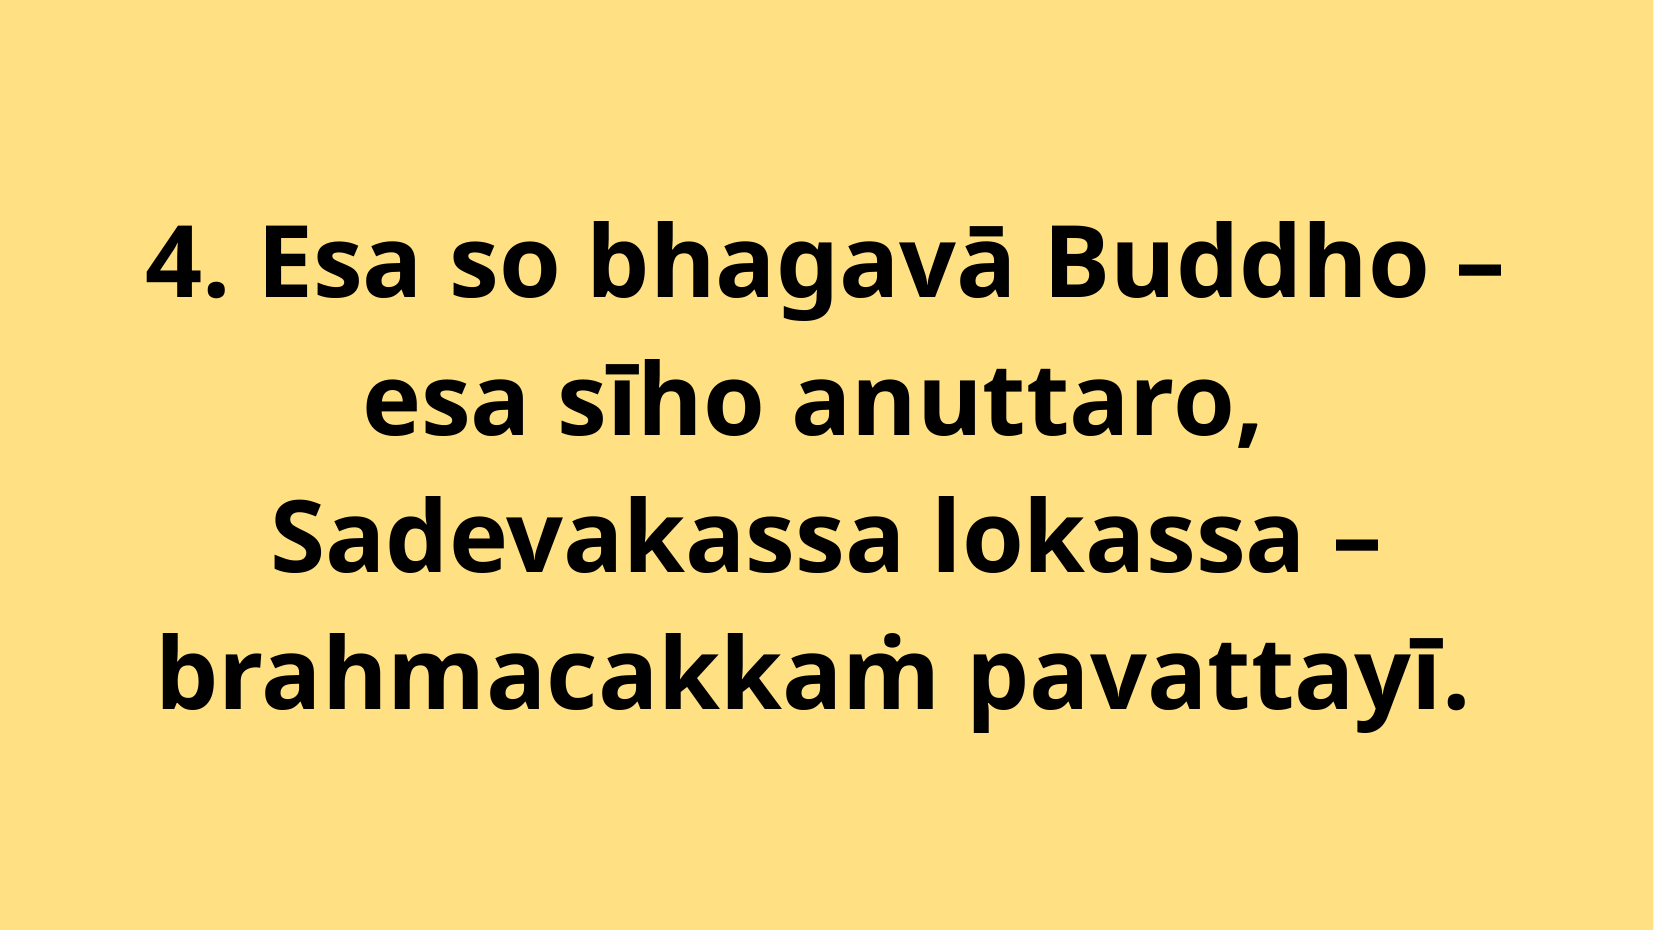

# 4. Esa so bhagavā Buddho –
esa sīho anuttaro,
Sadevakassa lokassa – brahmacakkaṁ pavattayī.